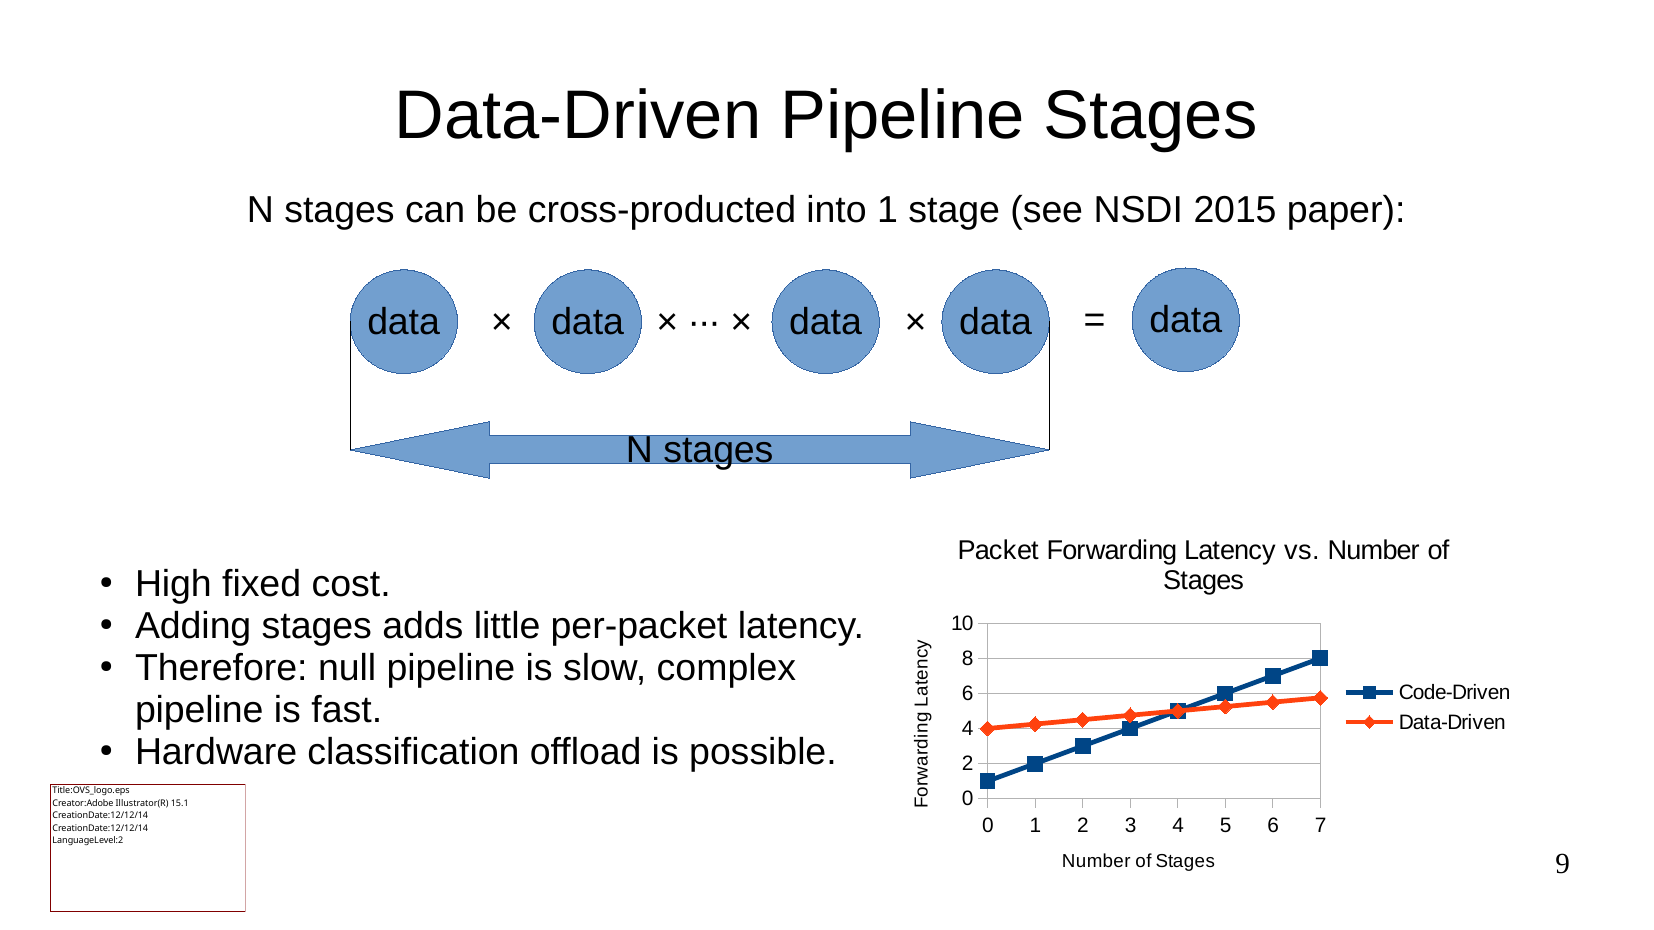

# Data-Driven Pipeline Stages
N stages can be cross-producted into 1 stage (see NSDI 2015 paper):
data
data
data
data
data
=
×
× ∙∙∙ ×
×
N stages
### Chart: Packet Forwarding Latency vs. Number of Stages
| Category | Code-Driven | Data-Driven |
|---|---|---|
| 0 | 1.0 | 4.0 |
| 1 | 2.0 | 4.25 |
| 2 | 3.0 | 4.5 |
| 3 | 4.0 | 4.75 |
| 4 | 5.0 | 5.0 |
| 5 | 6.0 | 5.25 |
| 6 | 7.0 | 5.5 |
| 7 | 8.0 | 5.75 |High fixed cost.
Adding stages adds little per-packet latency.
Therefore: null pipeline is slow, complex pipeline is fast.
Hardware classification offload is possible.
9